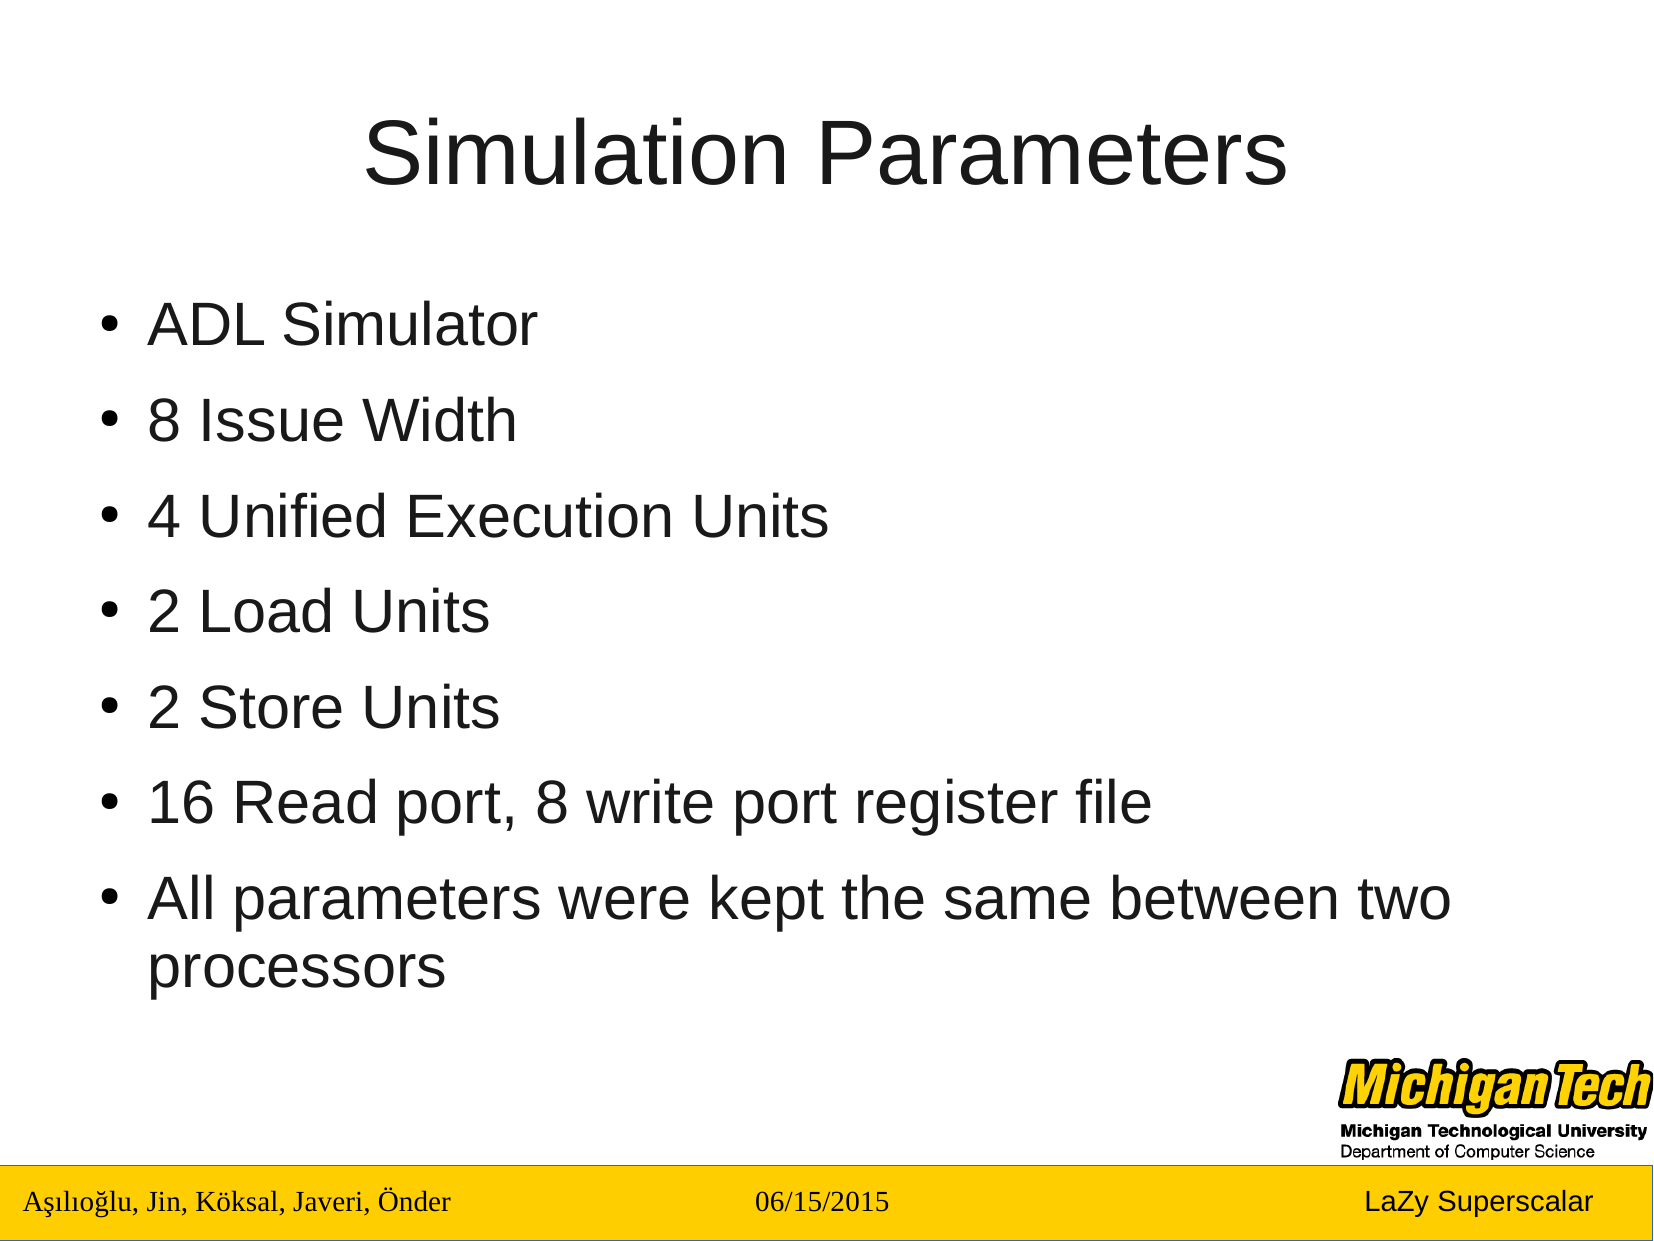

# Simulation Parameters
ADL Simulator
8 Issue Width
4 Unified Execution Units
2 Load Units
2 Store Units
16 Read port, 8 write port register file
All parameters were kept the same between two processors
Aşılıoğlu, Jin, Köksal, Javeri, Önder
06/15/2015